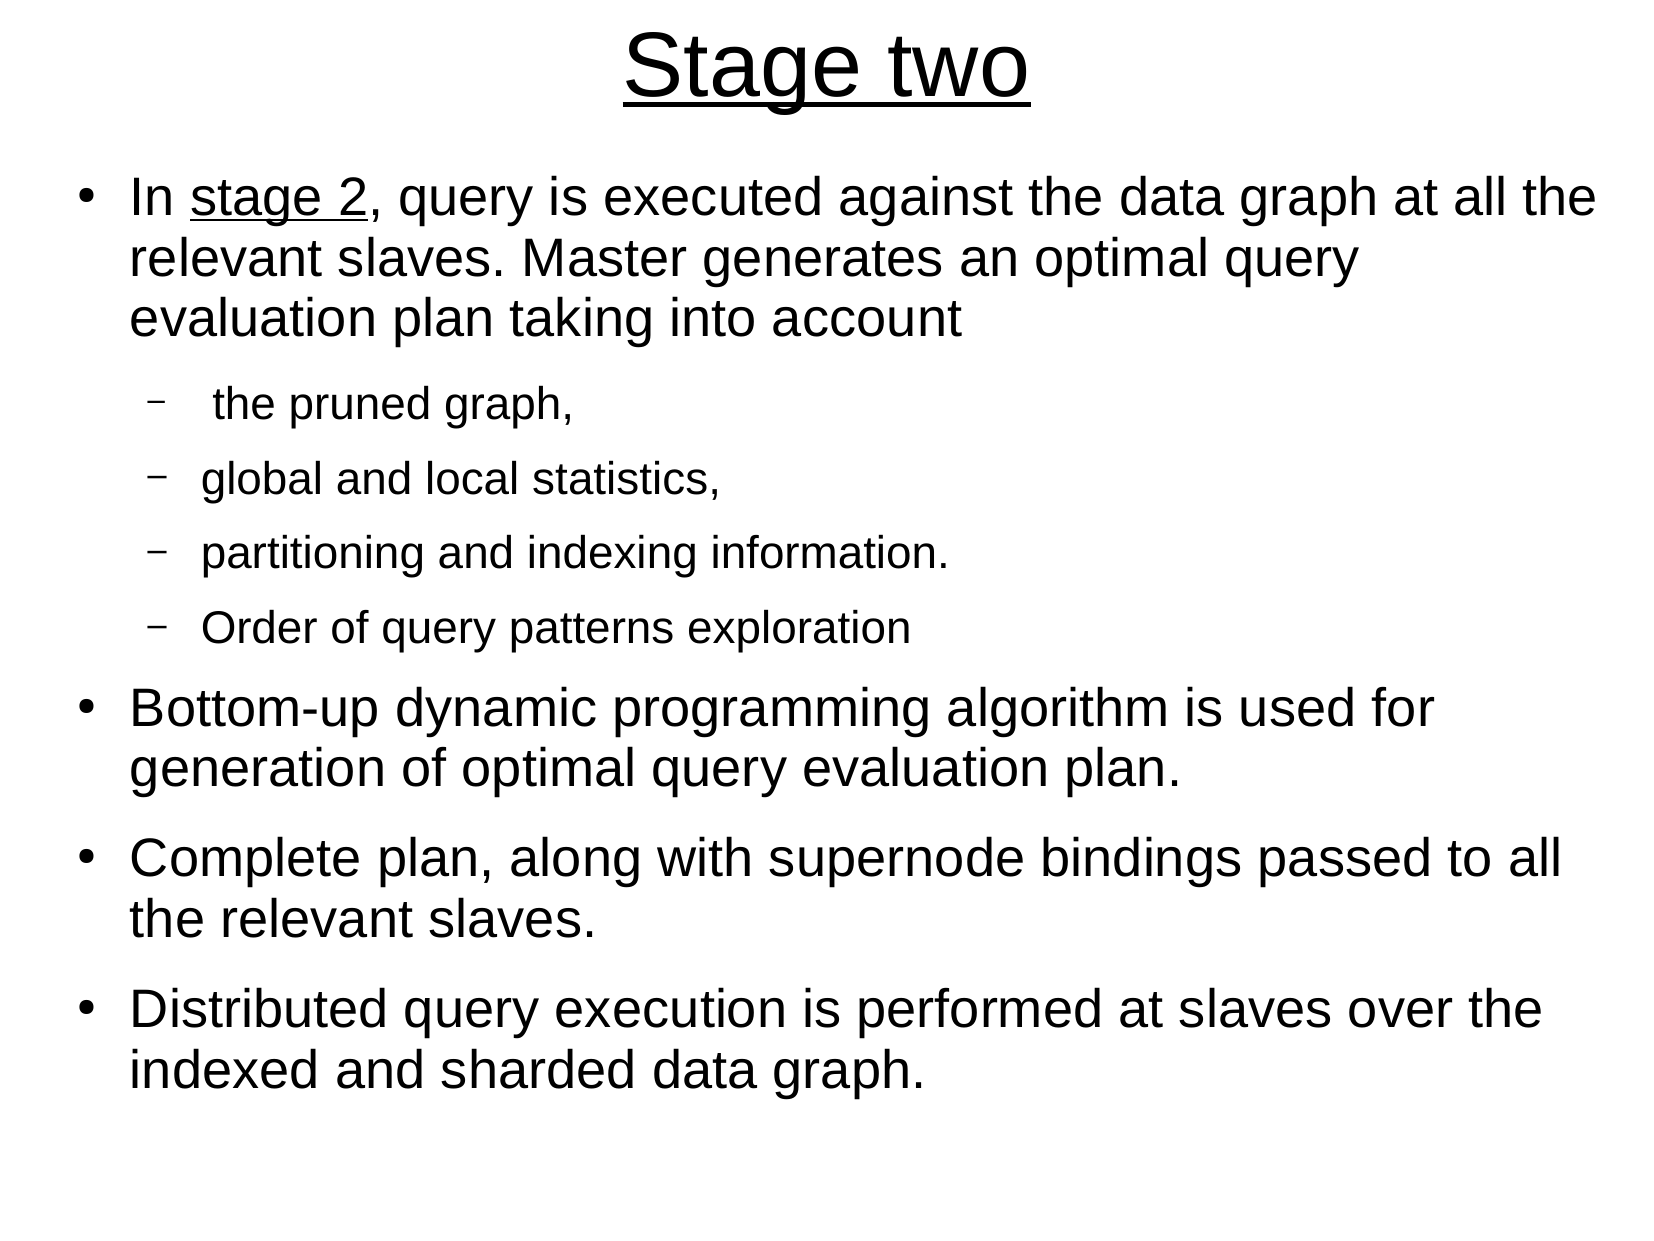

# Stage two
In stage 2, query is executed against the data graph at all the relevant slaves. Master generates an optimal query evaluation plan taking into account
 the pruned graph,
global and local statistics,
partitioning and indexing information.
Order of query patterns exploration
Bottom-up dynamic programming algorithm is used for generation of optimal query evaluation plan.
Complete plan, along with supernode bindings passed to all the relevant slaves.
Distributed query execution is performed at slaves over the indexed and sharded data graph.